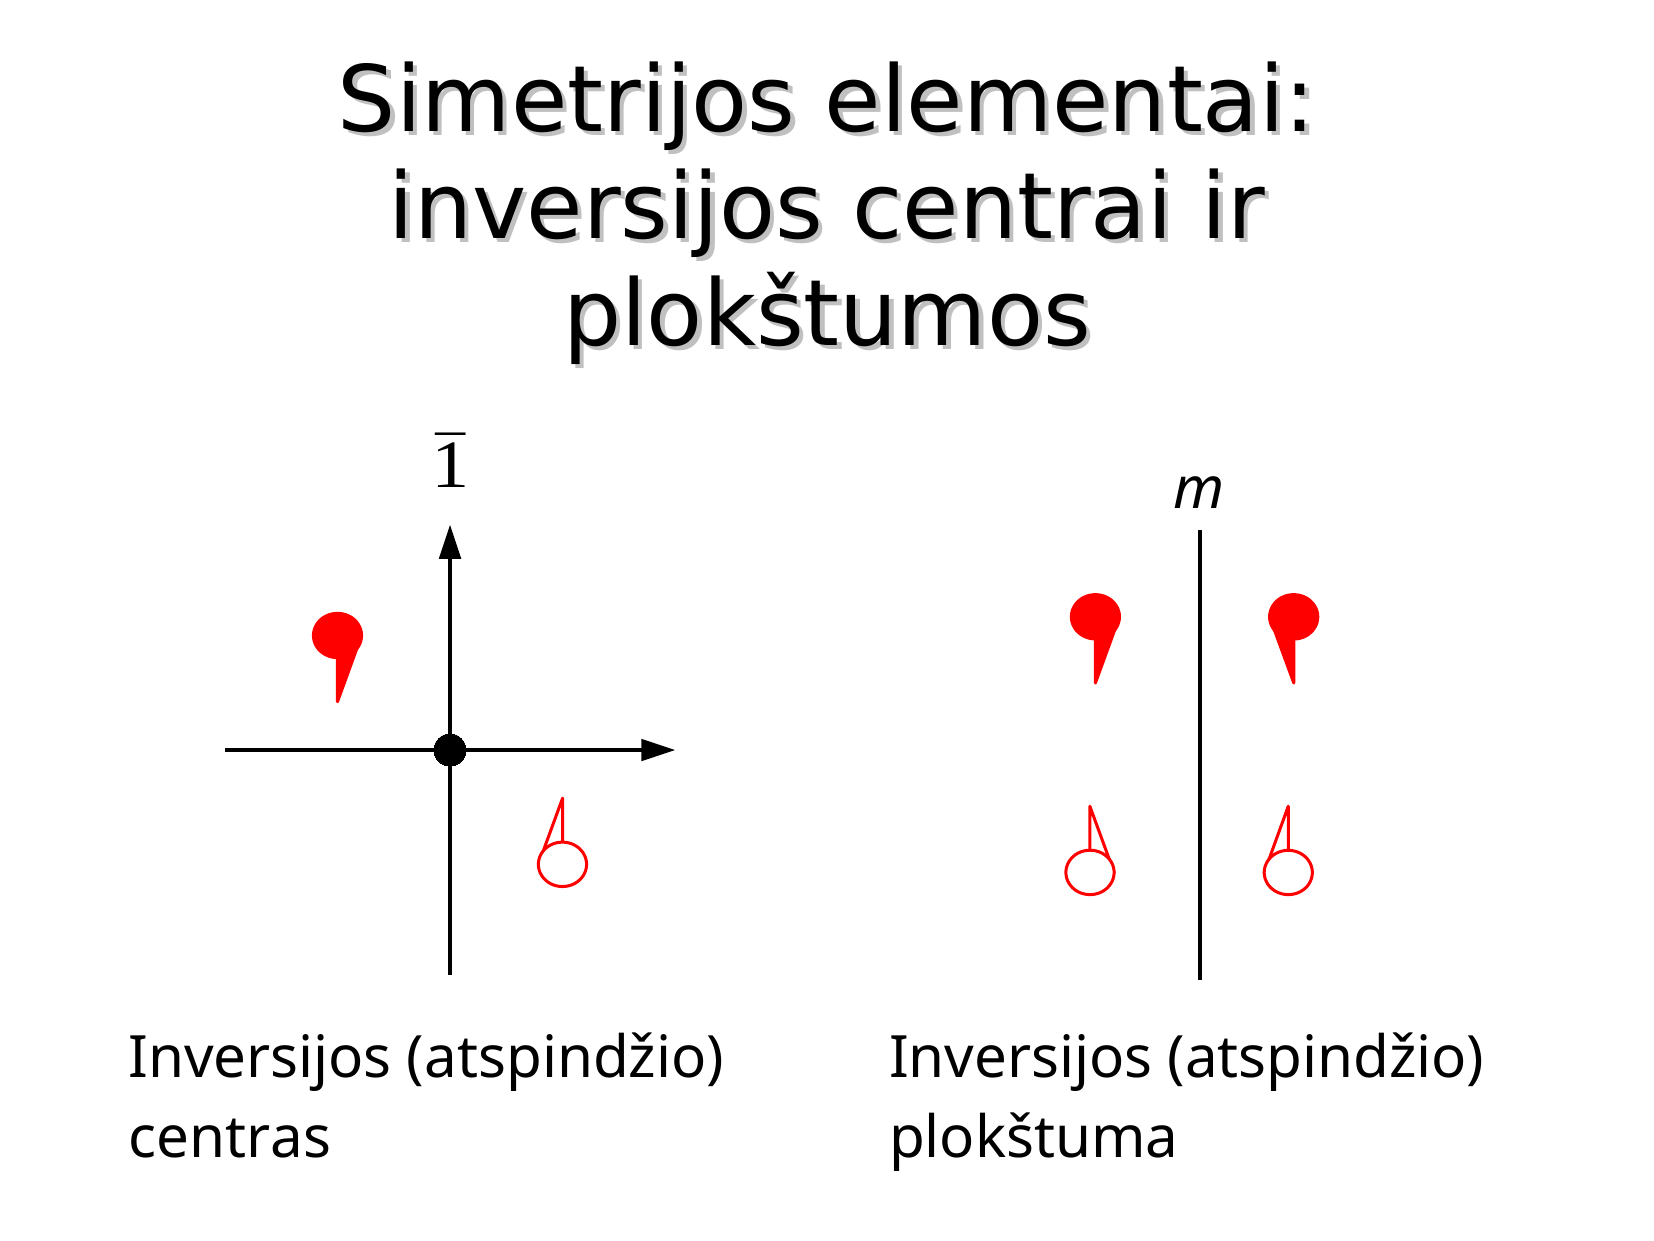

# Simetrijos elementai: inversijos centrai ir plokštumos
m
Inversijos (atspindžio) centras
Inversijos (atspindžio) plokštuma